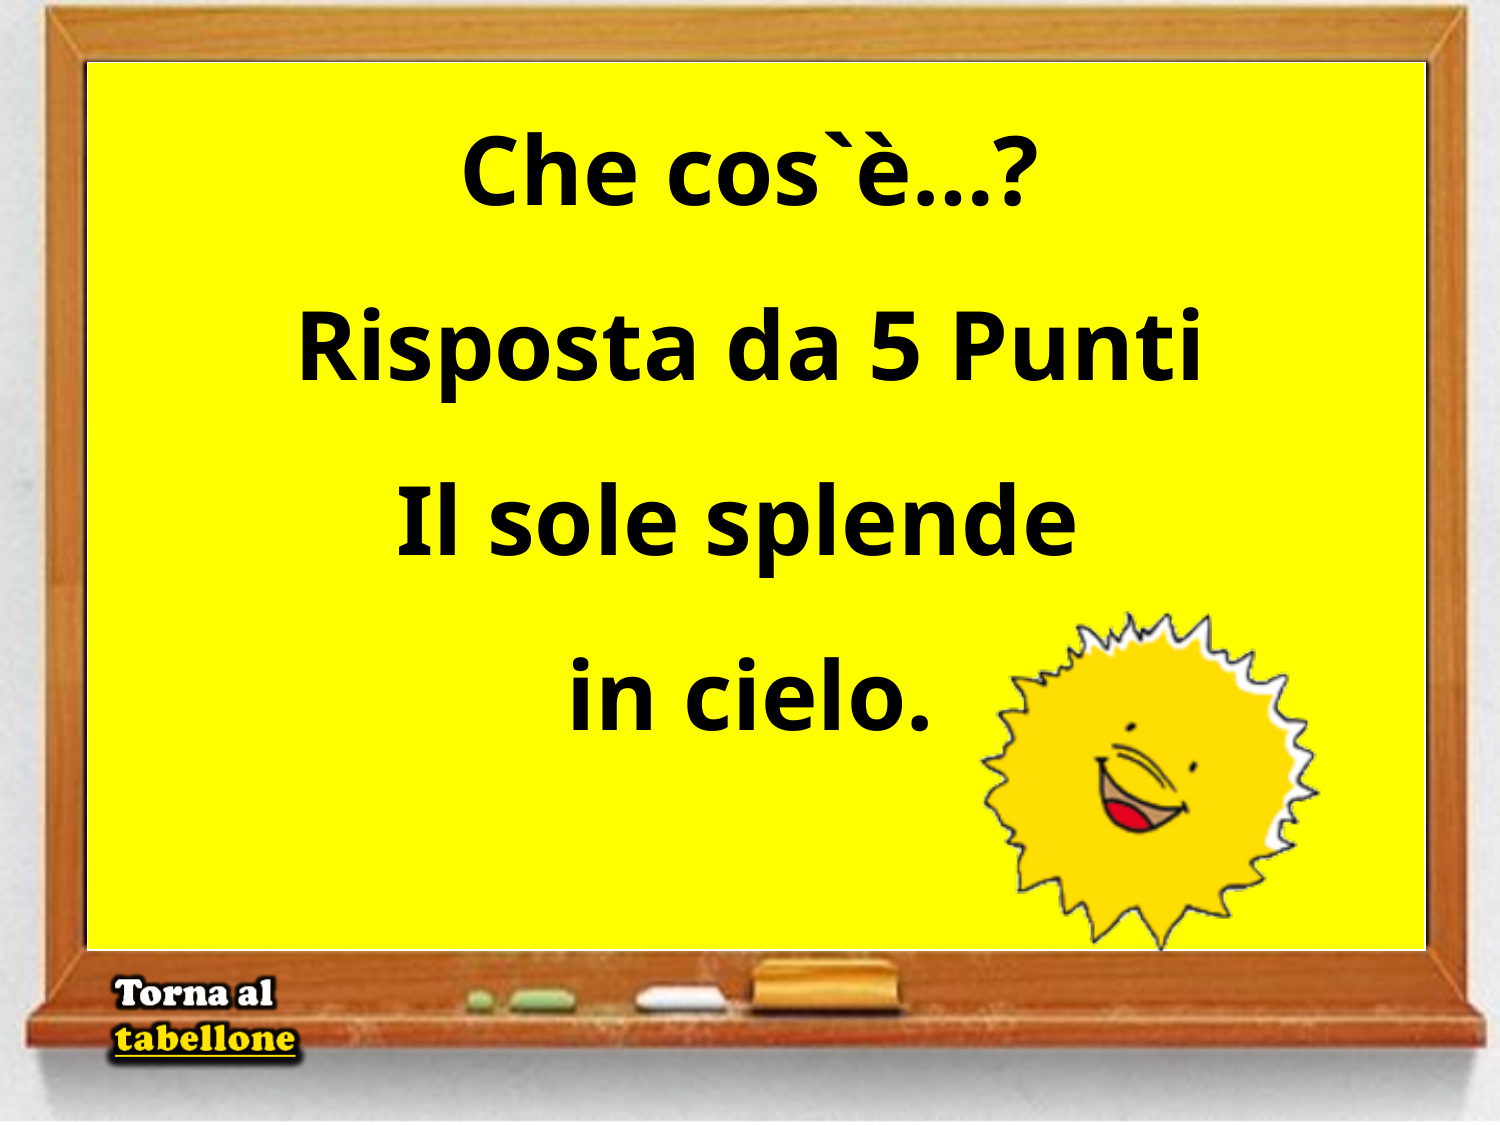

Che cos`è…?
Risposta da 5 Punti
Il sole splende
in cielo.